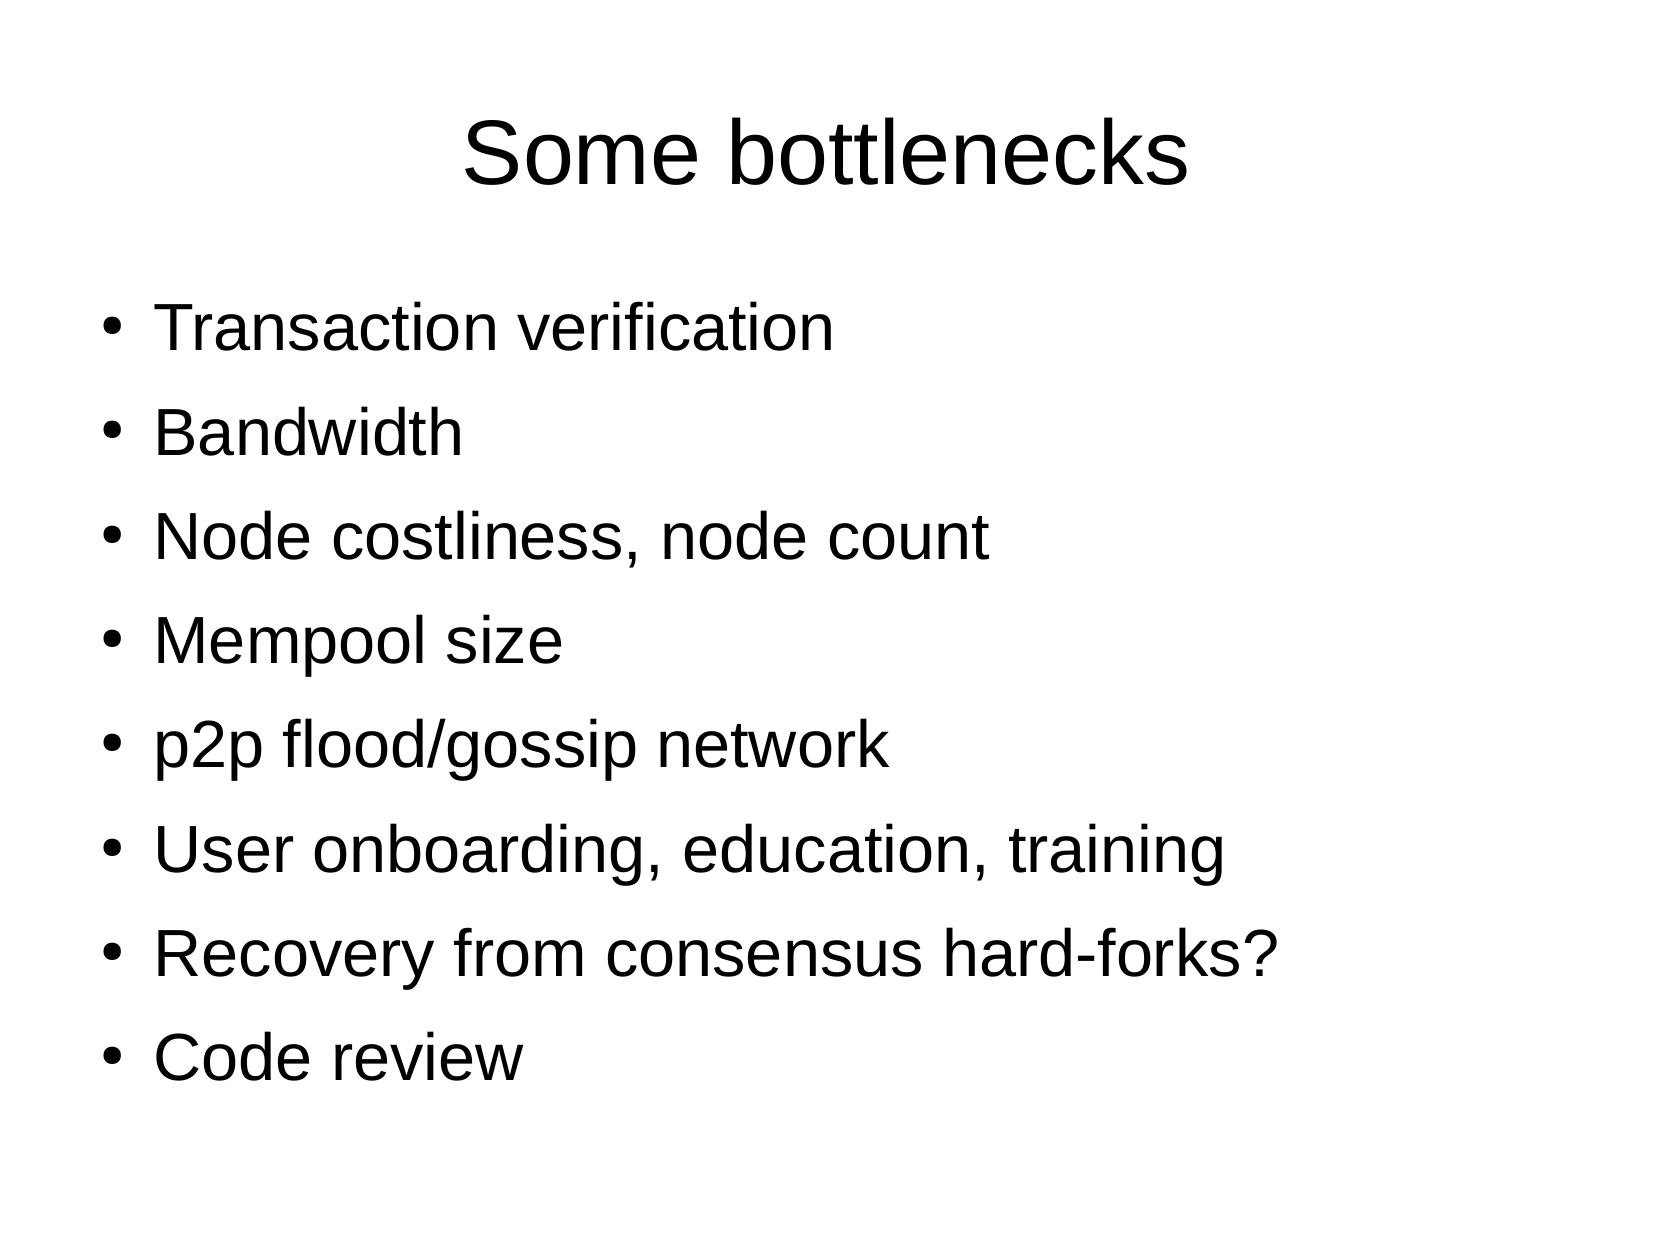

# Some bottlenecks
Transaction verification
Bandwidth
Node costliness, node count
Mempool size
p2p flood/gossip network
User onboarding, education, training
Recovery from consensus hard-forks?
Code review